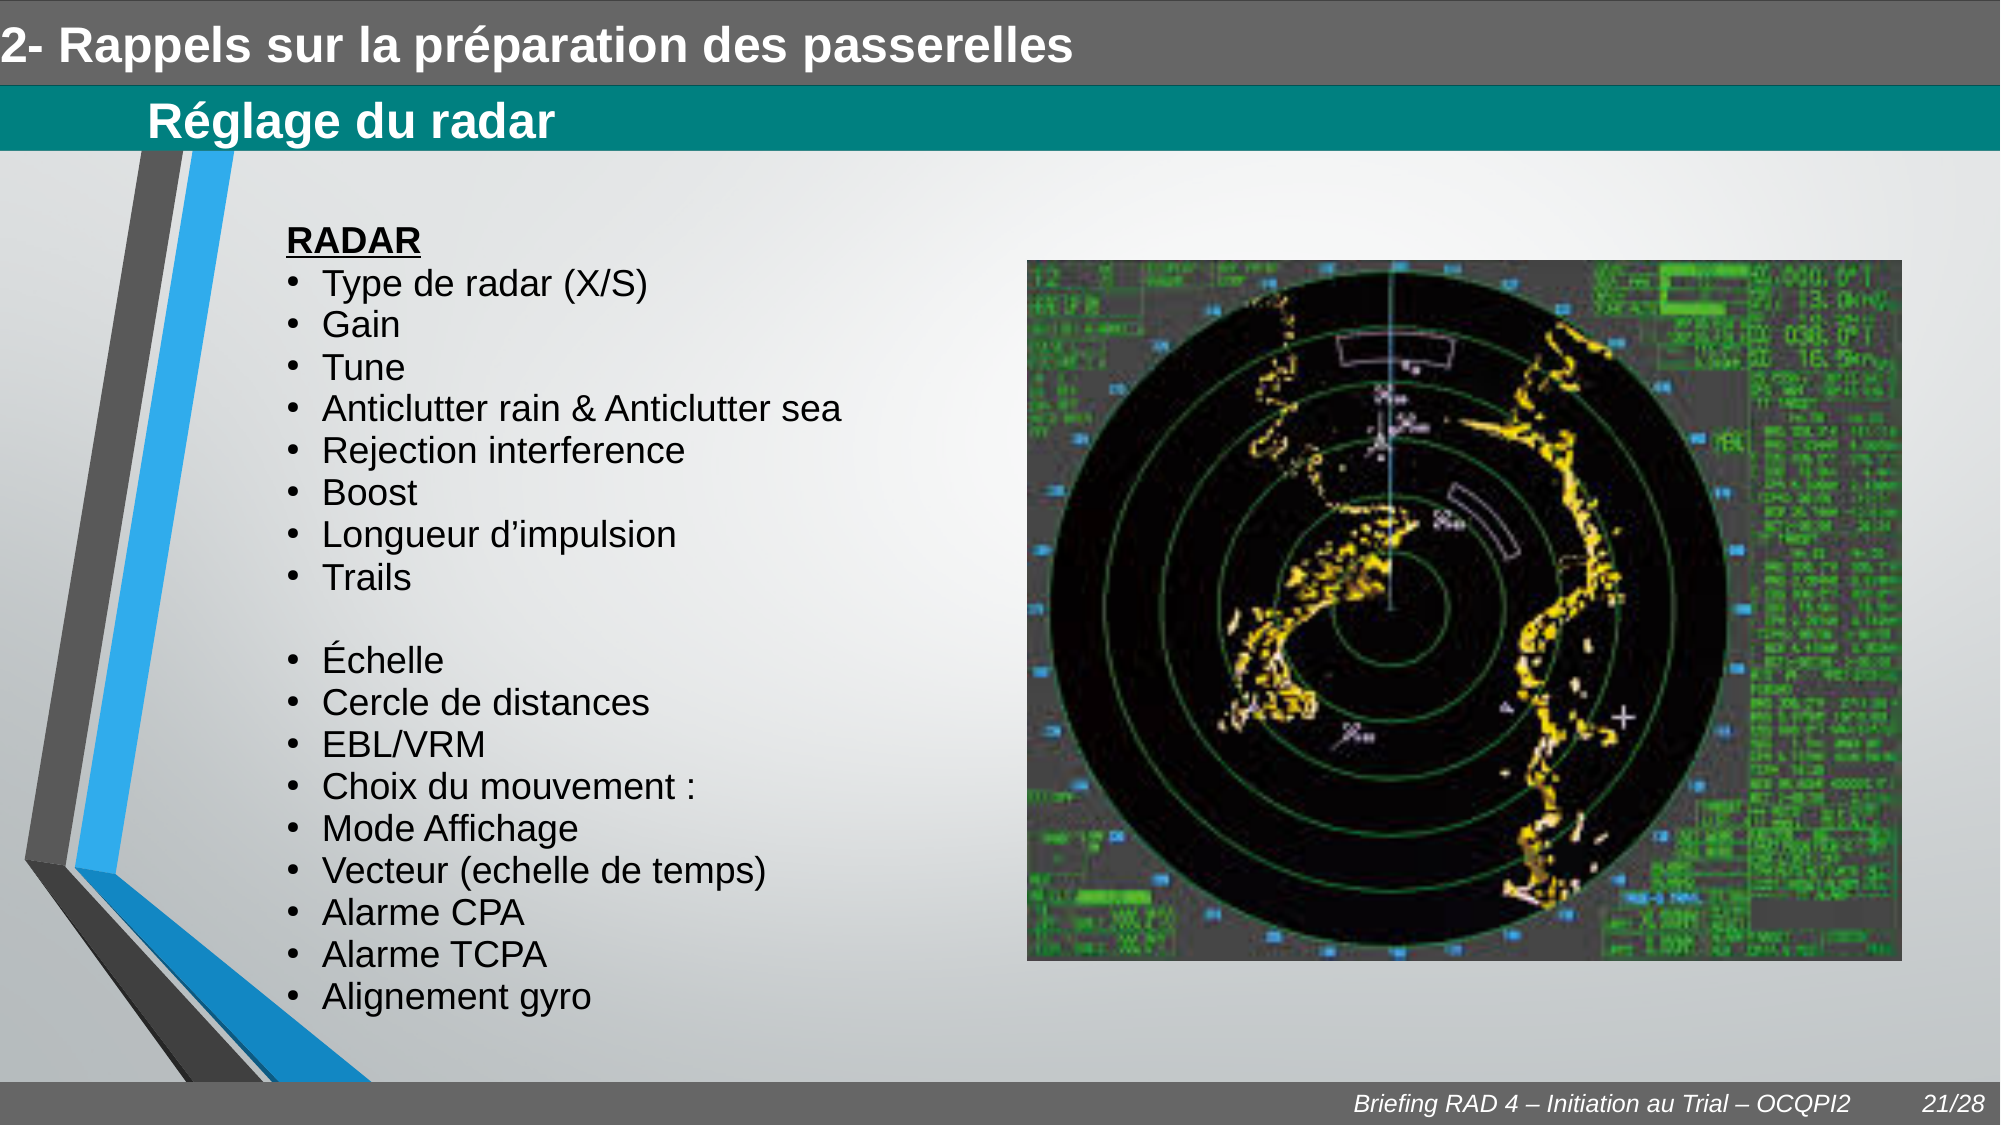

# 2- Rappels sur la préparation des passerelles
		Réglage du radar
RADAR
Type de radar (X/S)
Gain
Tune
Anticlutter rain & Anticlutter sea
Rejection interference
Boost
Longueur d’impulsion
Trails
Échelle
Cercle de distances
EBL/VRM
Choix du mouvement :
Mode Affichage
Vecteur (echelle de temps)
Alarme CPA
Alarme TCPA
Alignement gyro
Briefing RAD 4 – Initiation au Trial – OCQPI2 /28